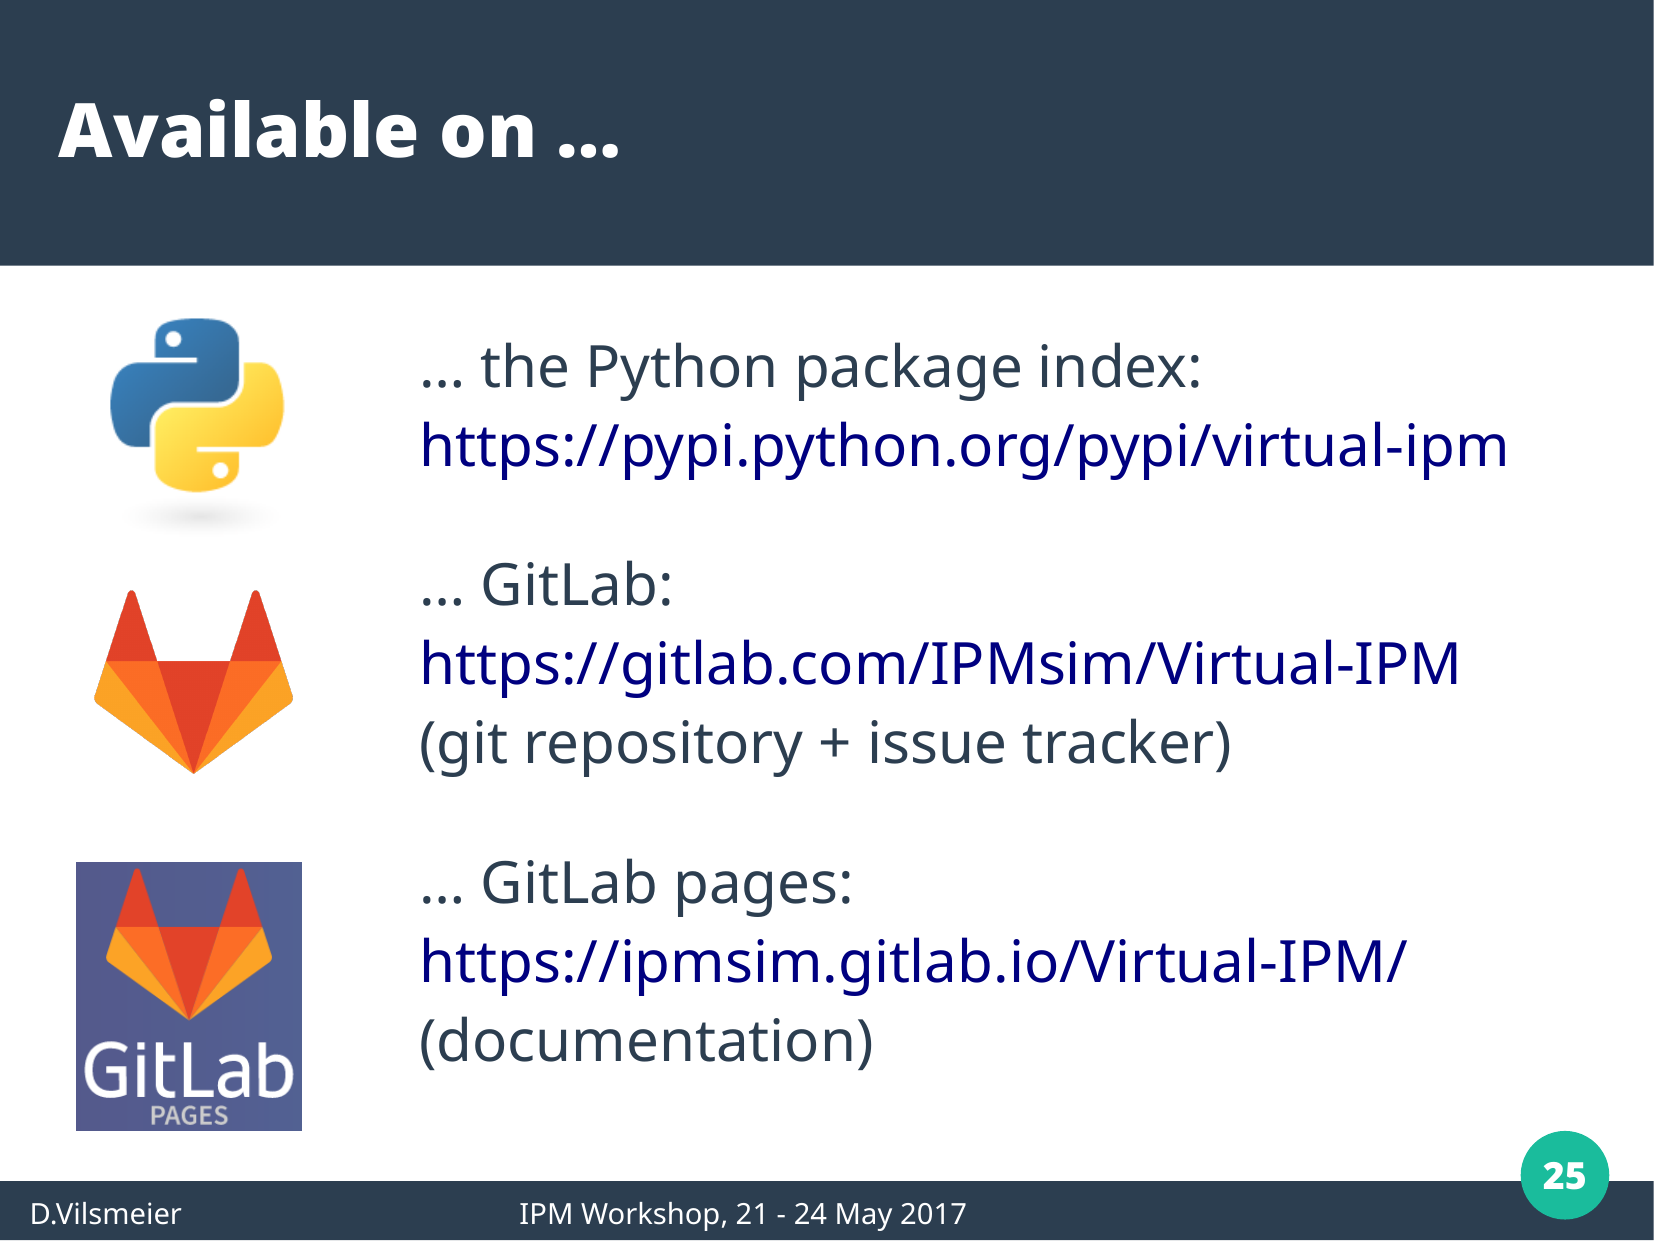

# Available on …
… the Python package index: https://pypi.python.org/pypi/virtual-ipm
… GitLab:
https://gitlab.com/IPMsim/Virtual-IPM
(git repository + issue tracker)
… GitLab pages:
https://ipmsim.gitlab.io/Virtual-IPM/ (documentation)
25
D.Vilsmeier IPM Workshop, 21 - 24 May 2017